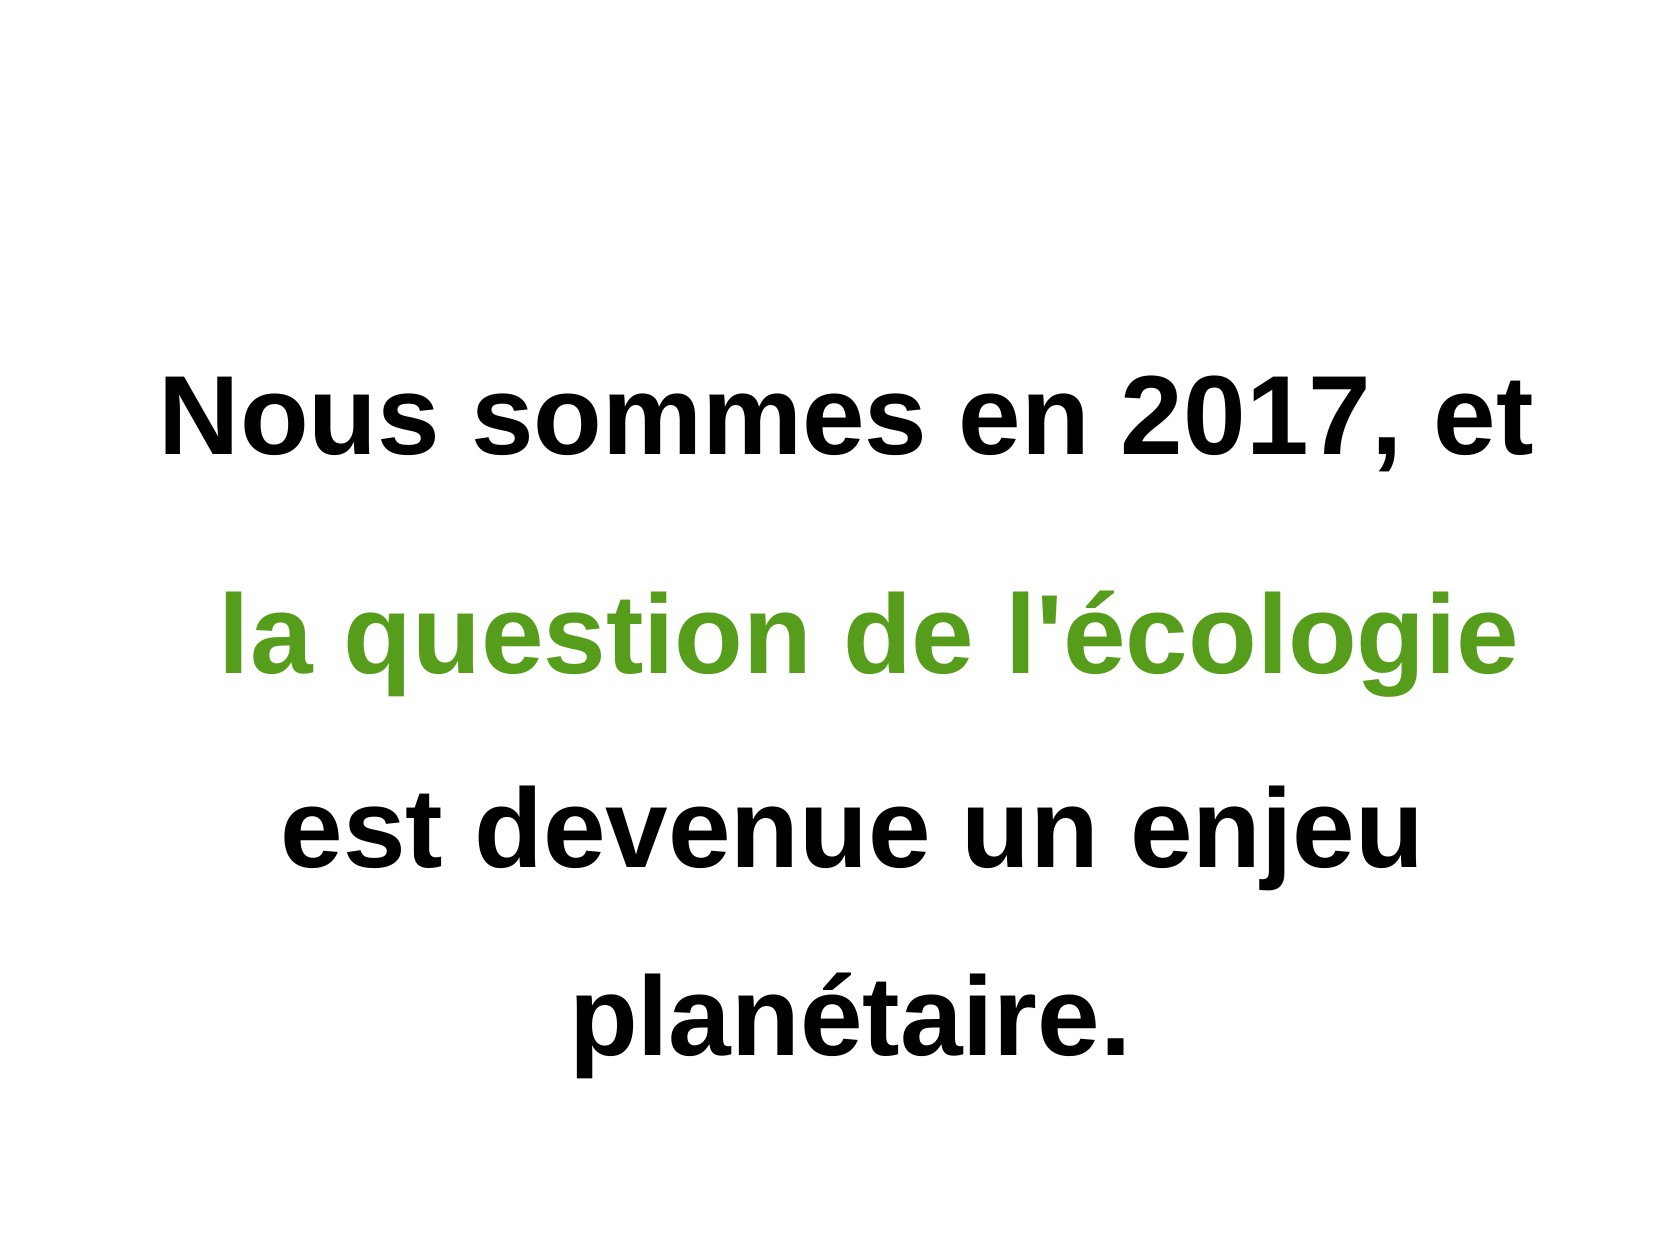

# Nous sommes en 2017, et
la question de l'écologie
est devenue un enjeu planétaire.